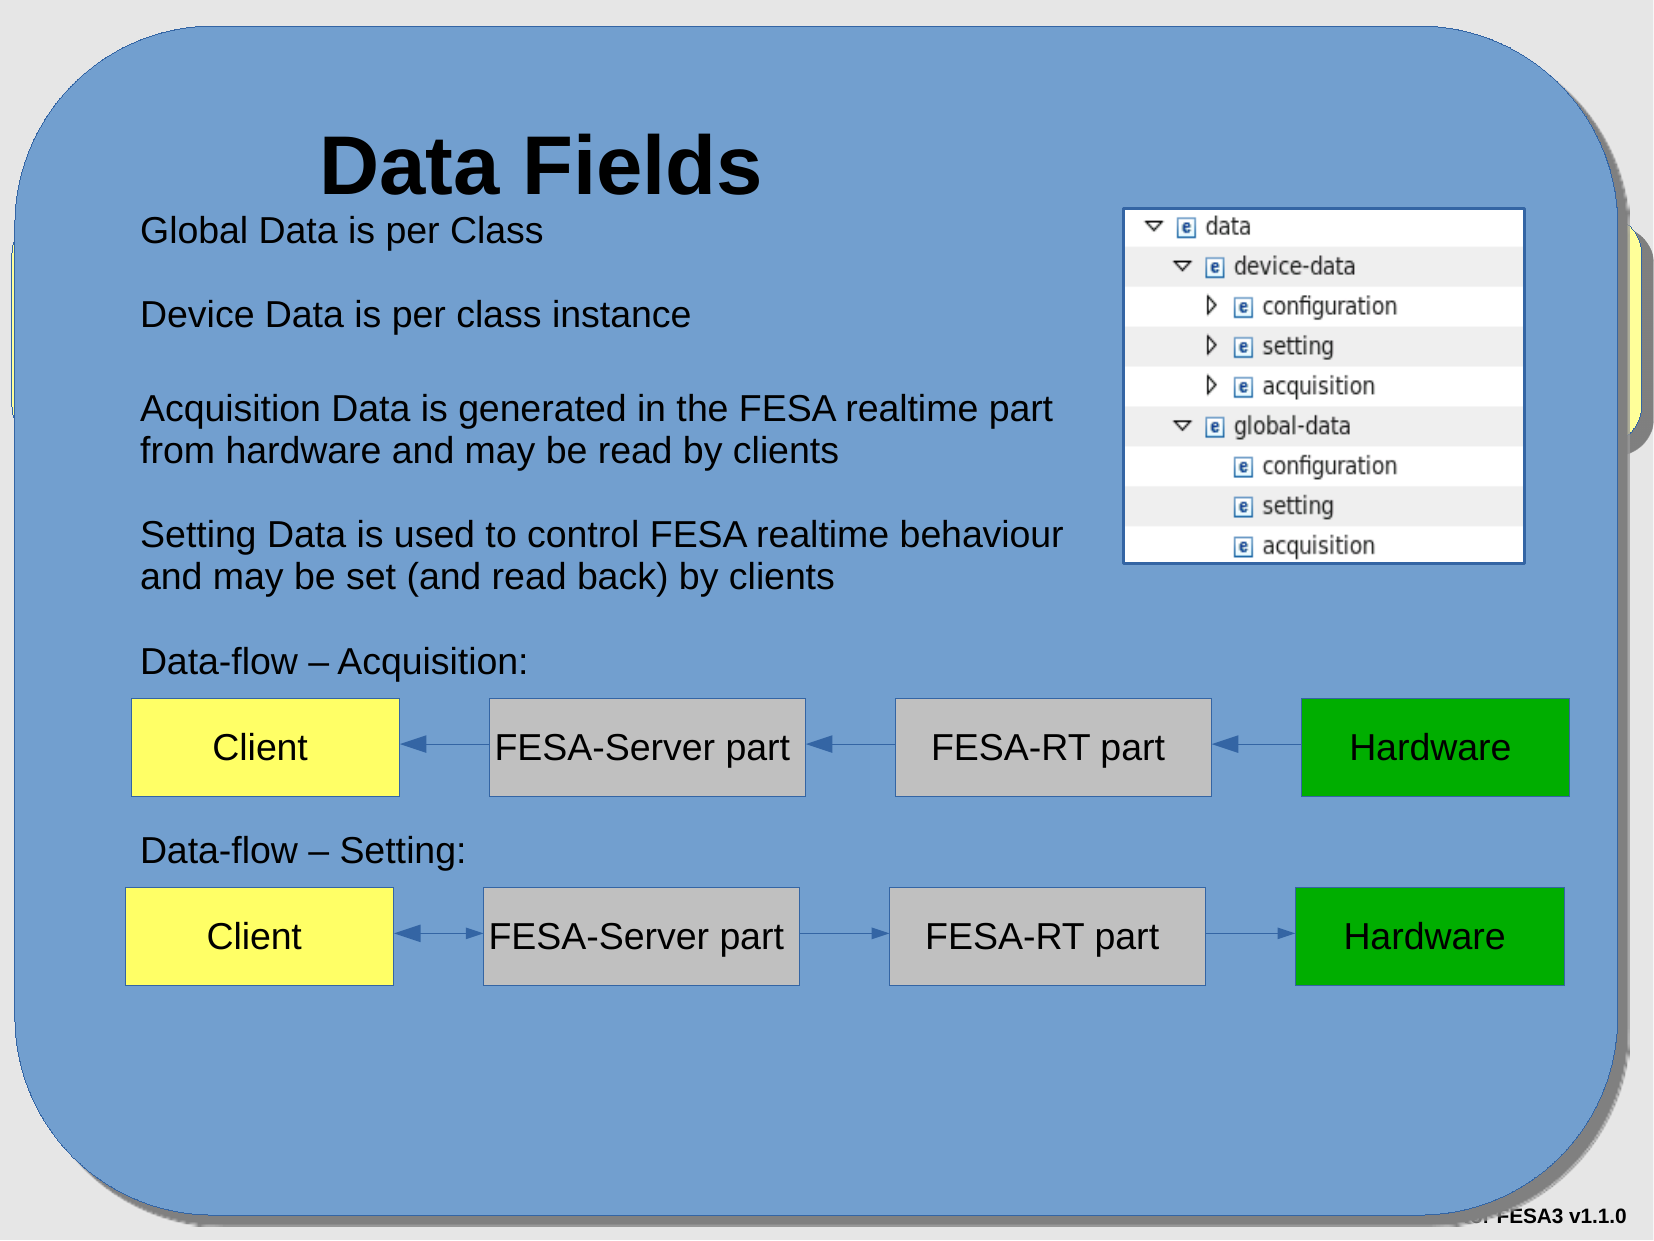

Data Fields
Global Data is per Class
Device Data is per class instance
Acquisition Data is generated in the FESA realtime part
from hardware and may be read by clients
Setting Data is used to control FESA realtime behaviour
and may be set (and read back) by clients
Data-flow – Acquisition:
Client
FESA-Server part
FESA-RT part
Hardware
Data-flow – Setting:
Client
FESA-Server part
FESA-RT part
Hardware